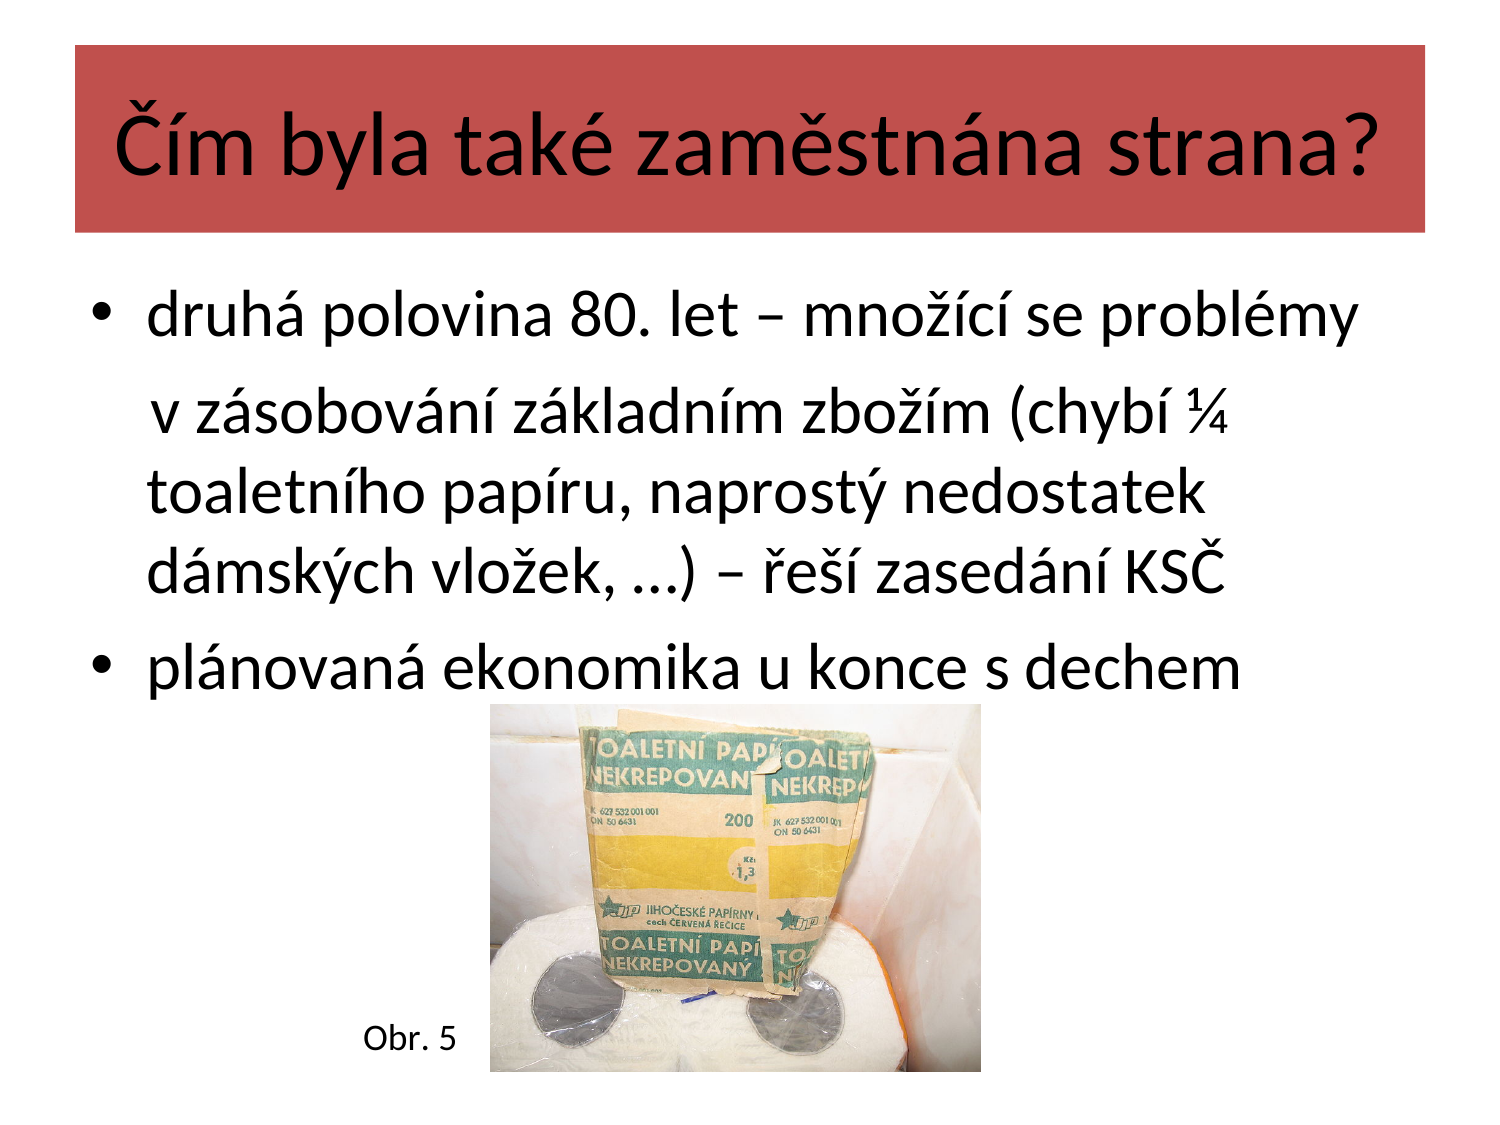

# Čím byla také zaměstnána strana?
druhá polovina 80. let – množící se problémy
 v zásobování základním zbožím (chybí ¼ toaletního papíru, naprostý nedostatek dámských vložek, …) – řeší zasedání KSČ
plánovaná ekonomika u konce s dechem
Obr. 5